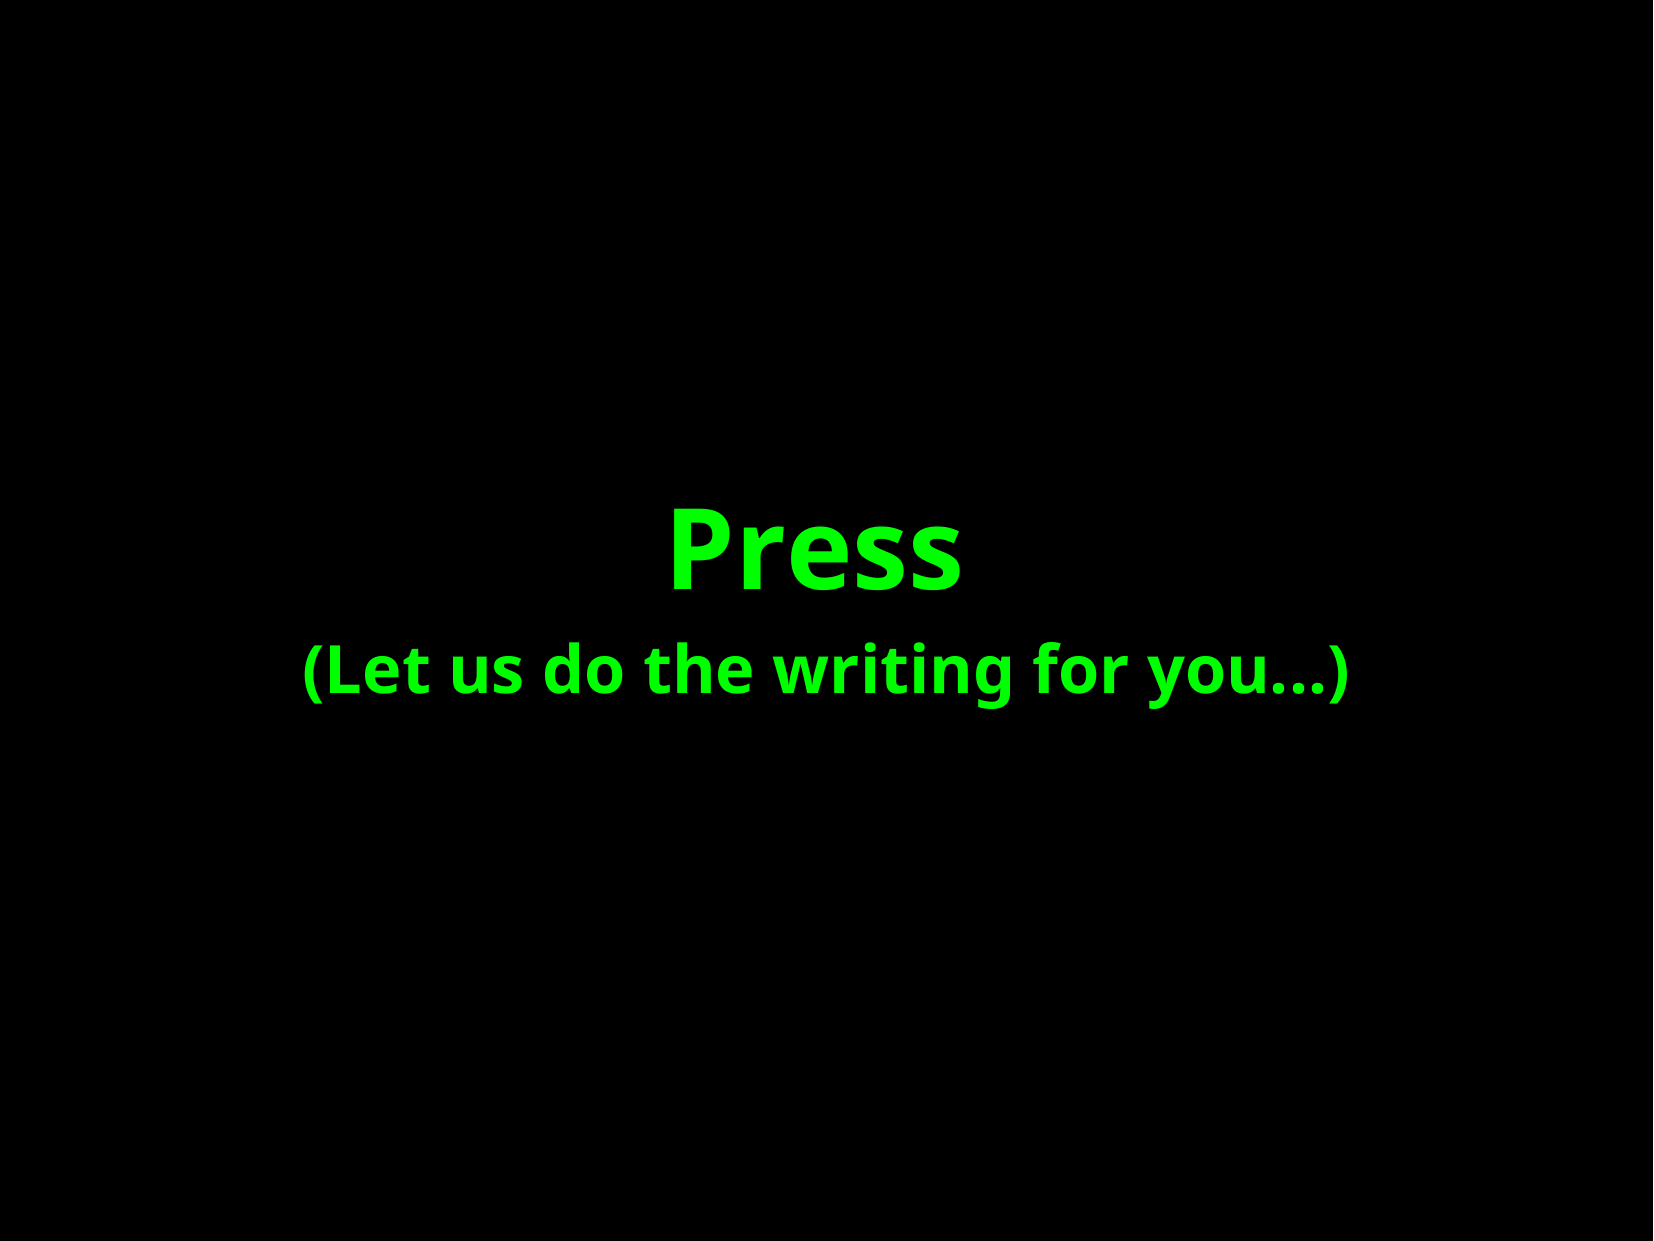

# Press (Let us do the writing for you...)